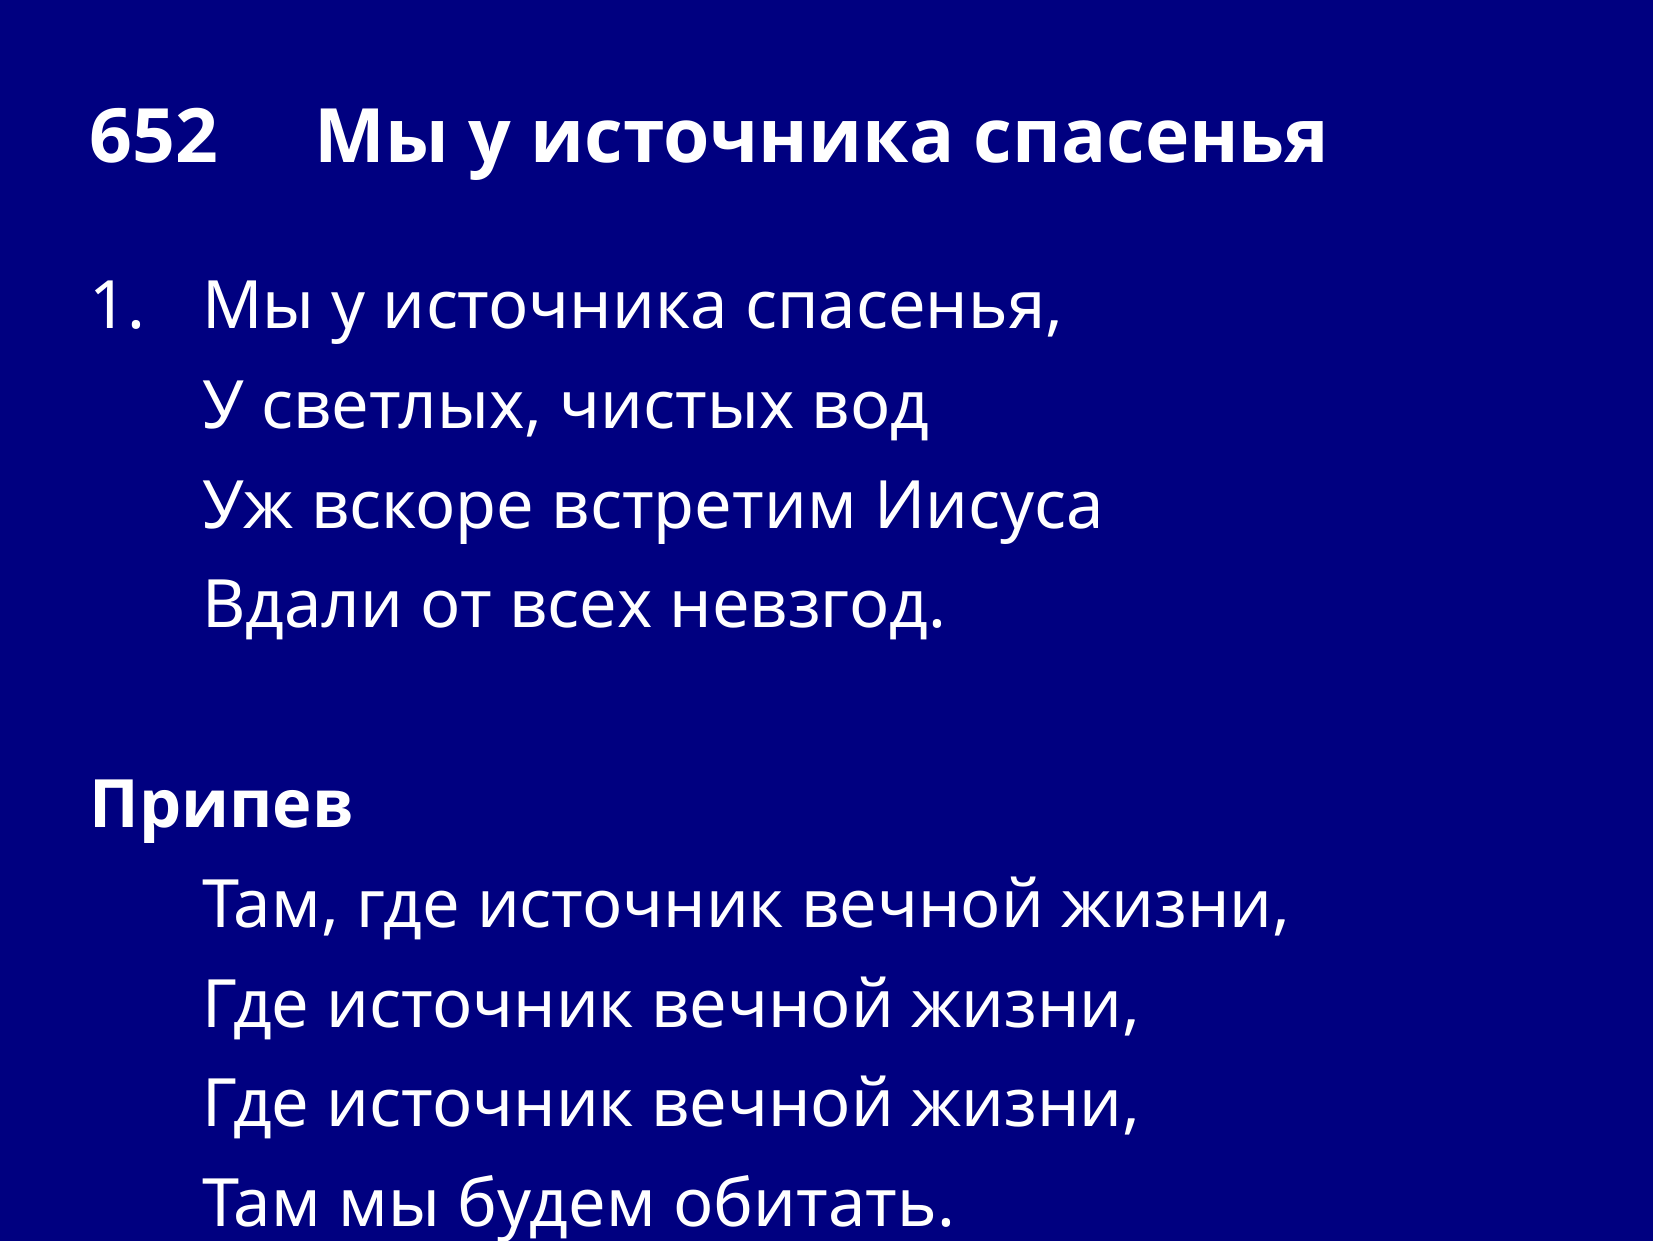

652	Мы у источника спасенья
1.	Мы у источника спасенья,
	У светлых, чистых вод
	Уж вскоре встретим Иисуса
	Вдали от всех невзгод.
Припев
	Там, где источник вечной жизни,
	Где источник вечной жизни,
	Где источник вечной жизни,
	Там мы будем обитать.